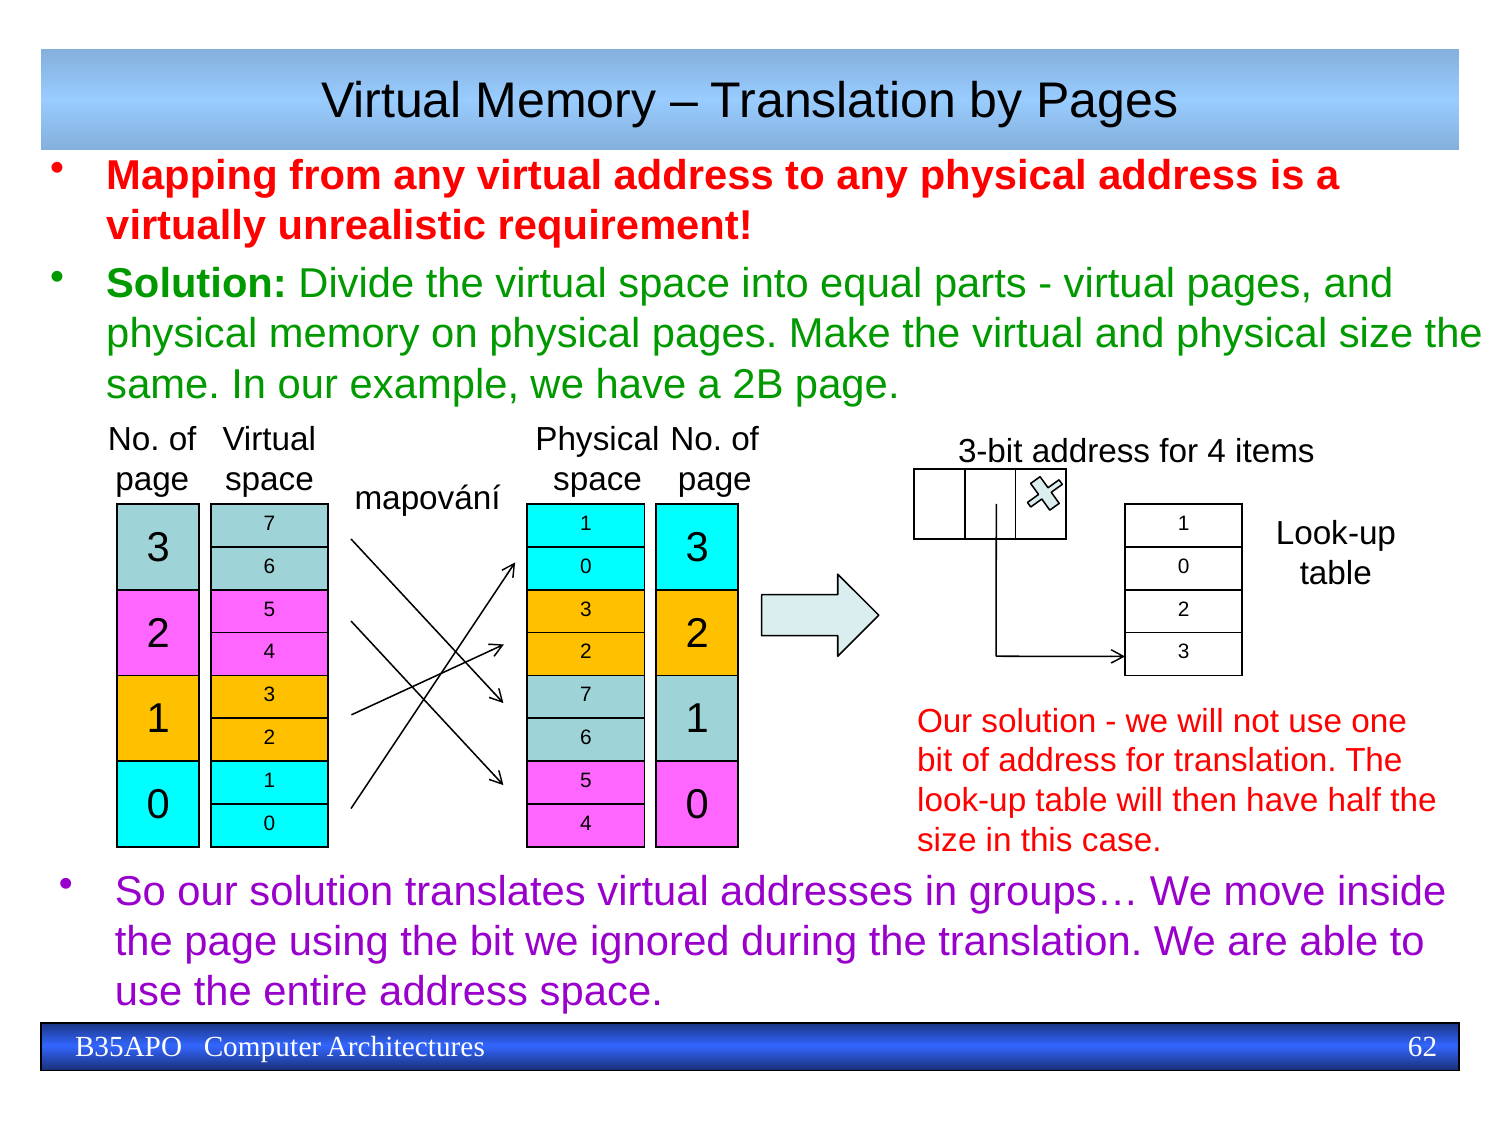

# Virtual Memory – Translation by Pages
Mapping from any virtual address to any physical address is a virtually unrealistic requirement!
Solution: Divide the virtual space into equal parts - virtual pages, and physical memory on physical pages. Make the virtual and physical size the same. In our example, we have a 2B page.
No. of page
Virtual space
Physical space
No. of page
3-bit address for 4 items
mapování
| | | |
| --- | --- | --- |
| 3 |
| --- |
| 2 |
| 1 |
| 0 |
| 7 |
| --- |
| 6 |
| 5 |
| 4 |
| 3 |
| 2 |
| 1 |
| 0 |
| 1 |
| --- |
| 0 |
| 3 |
| 2 |
| 7 |
| 6 |
| 5 |
| 4 |
| 3 |
| --- |
| 2 |
| 1 |
| 0 |
| 1 |
| --- |
| 0 |
| 2 |
| 3 |
Look-up table
Our solution - we will not use one bit of address for translation. The look-up table will then have half the size in this case.
So our solution translates virtual addresses in groups… We move inside the page using the bit we ignored during the translation. We are able to use the entire address space.
B35APO Computer Architectures
62